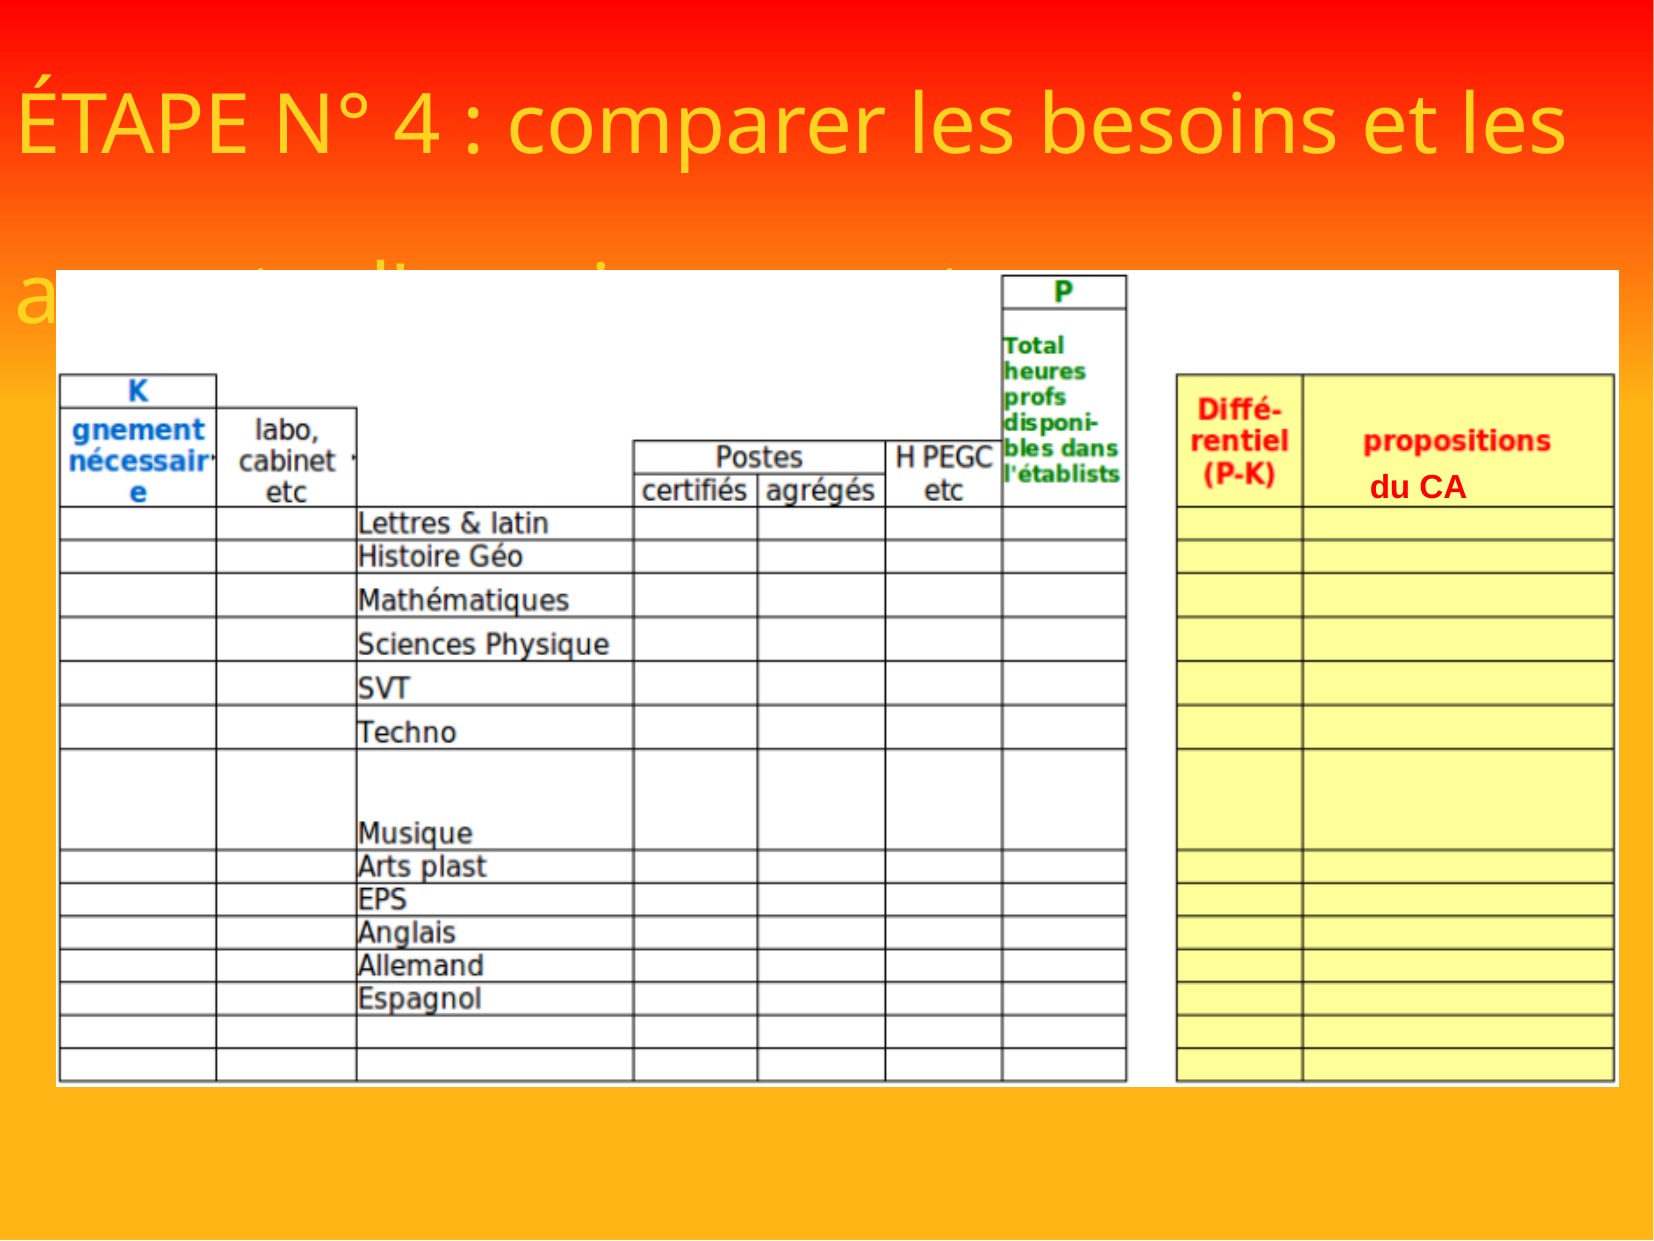

ÉTAPE N° 4 : comparer les besoins et les apports d'enseignement.
du CA